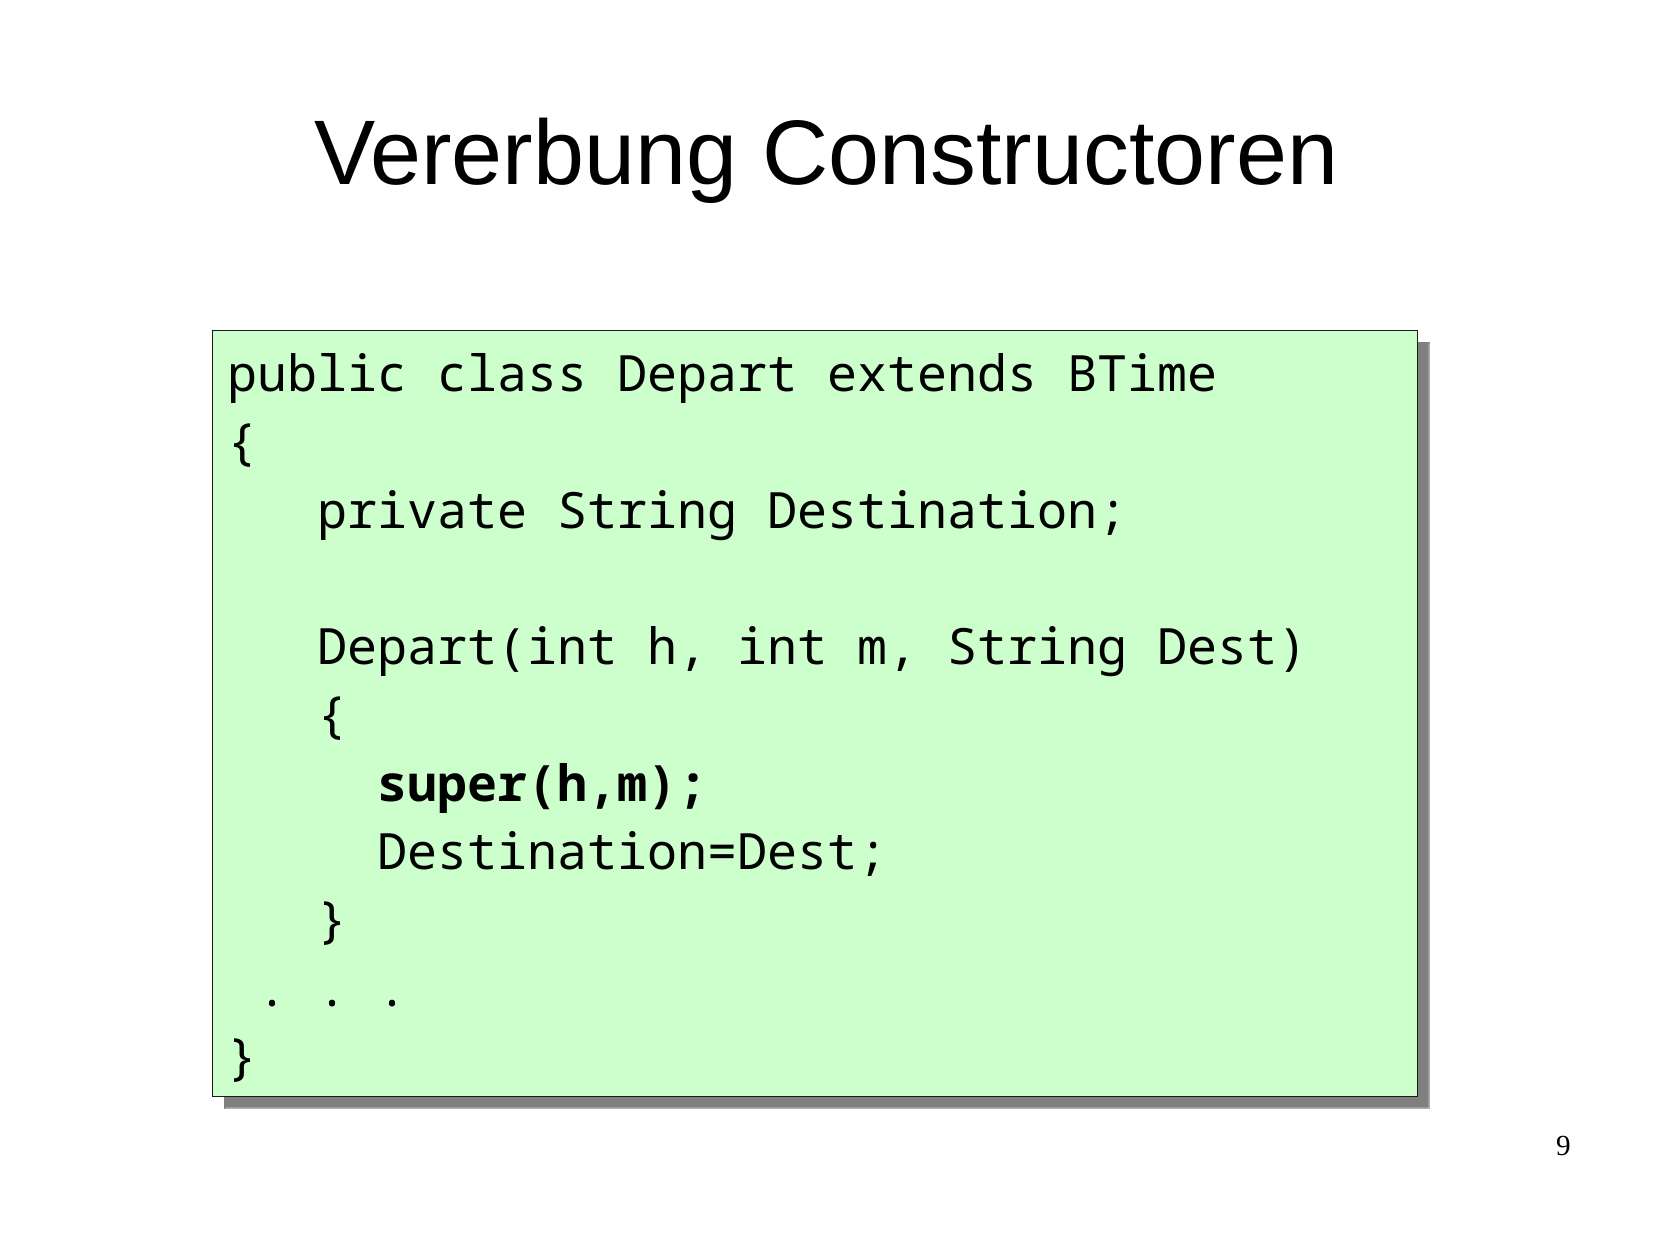

# Vererbung Constructoren
public class Depart extends BTime
{
 private String Destination;
 Depart(int h, int m, String Dest)
 {
 super(h,m);
 Destination=Dest;
 }
 . . .
}
9